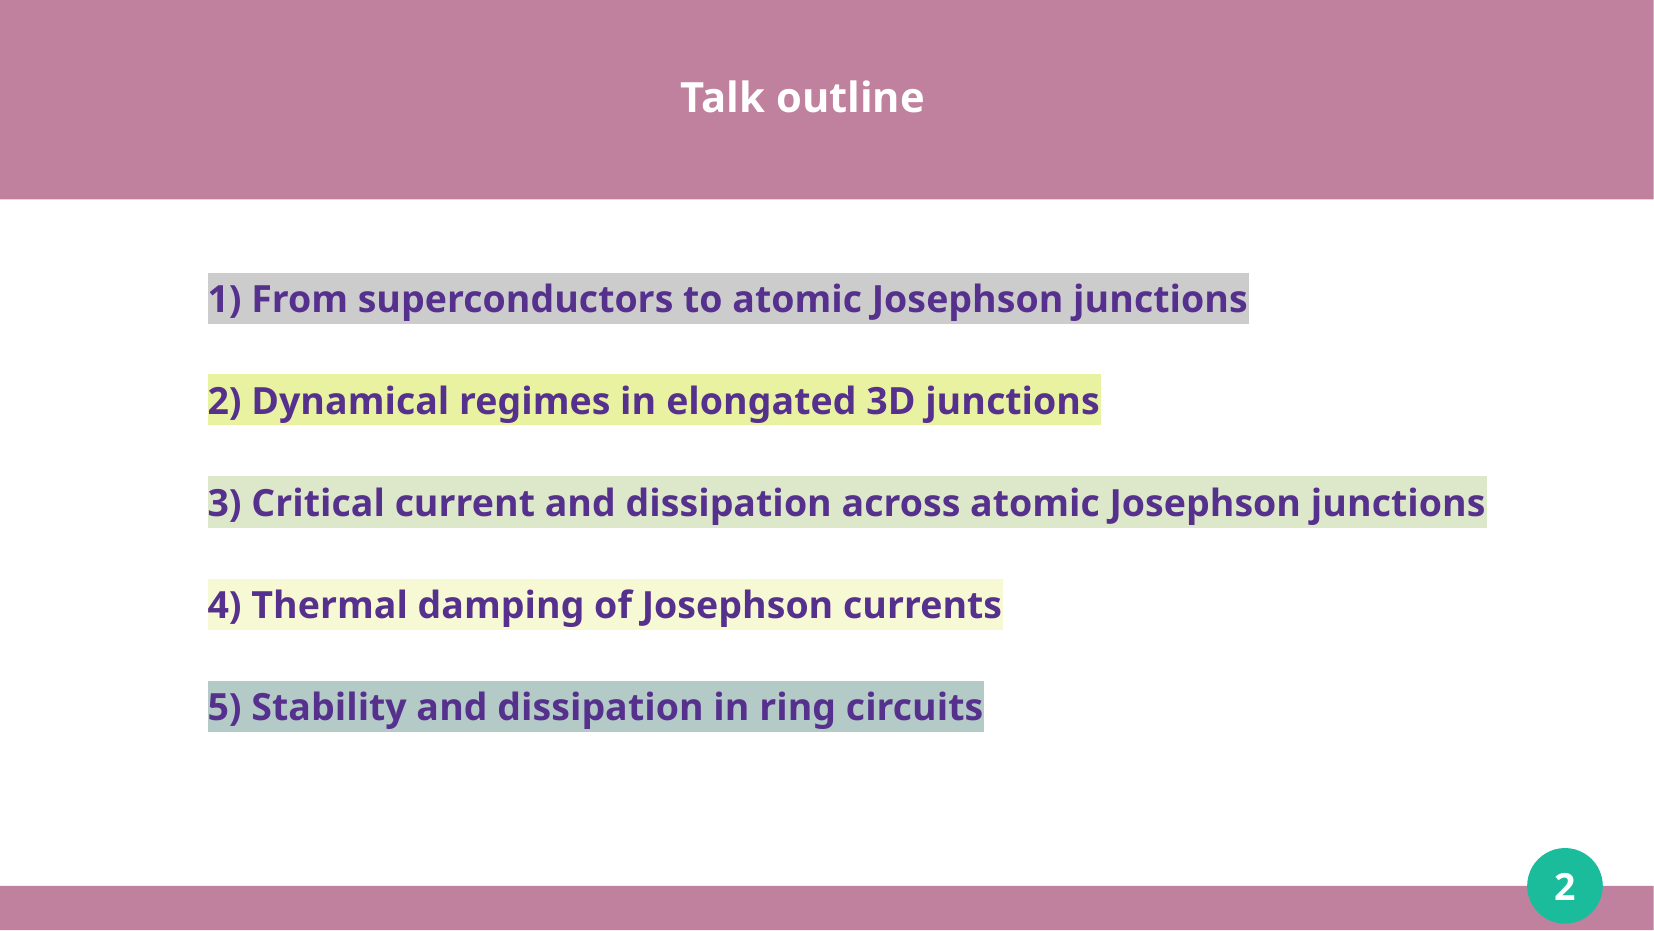

# Talk outline
1) From superconductors to atomic Josephson junctions
2) Dynamical regimes in elongated 3D junctions
3) Critical current and dissipation across atomic Josephson junctions
4) Thermal damping of Josephson currents
5) Stability and dissipation in ring circuits